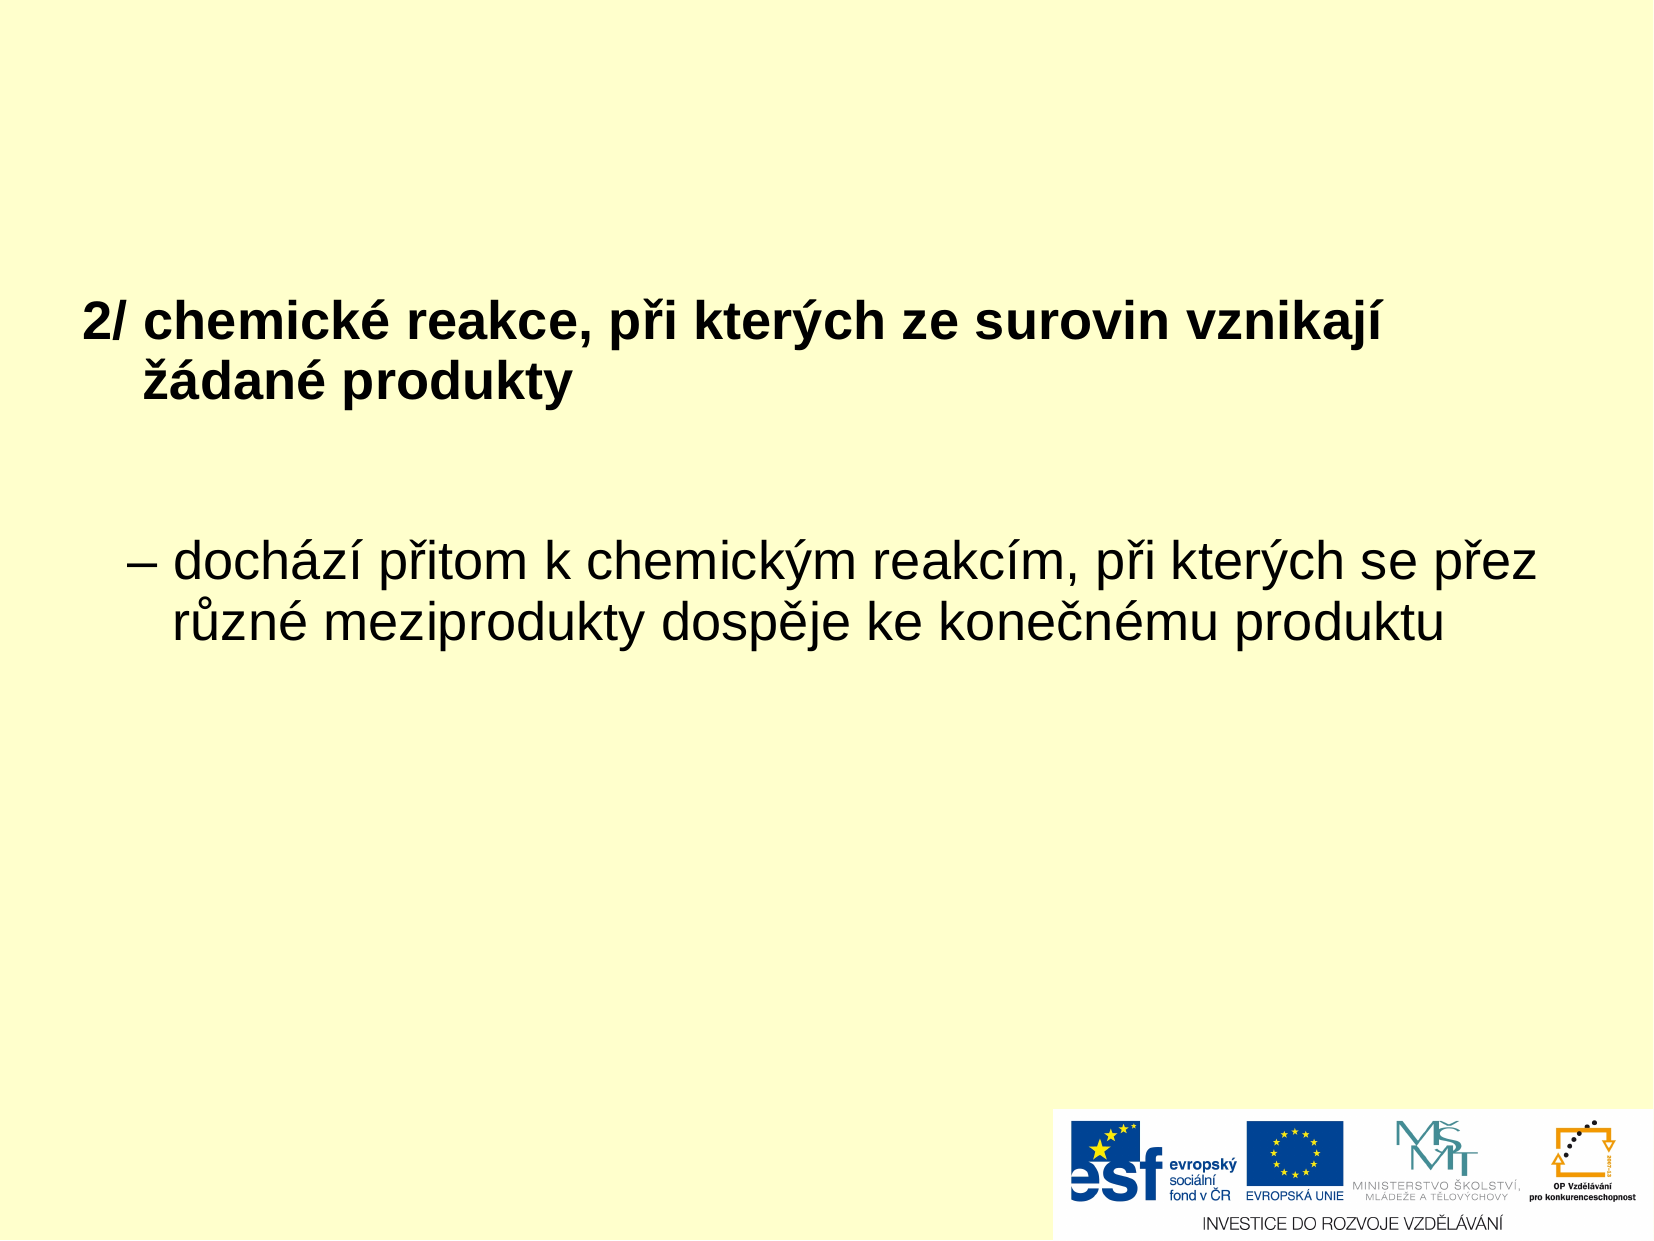

# 2/ chemické reakce, při kterých ze surovin vznikají žádané produkty
 – dochází přitom k chemickým reakcím, při kterých se přez různé meziprodukty dospěje ke konečnému produktu